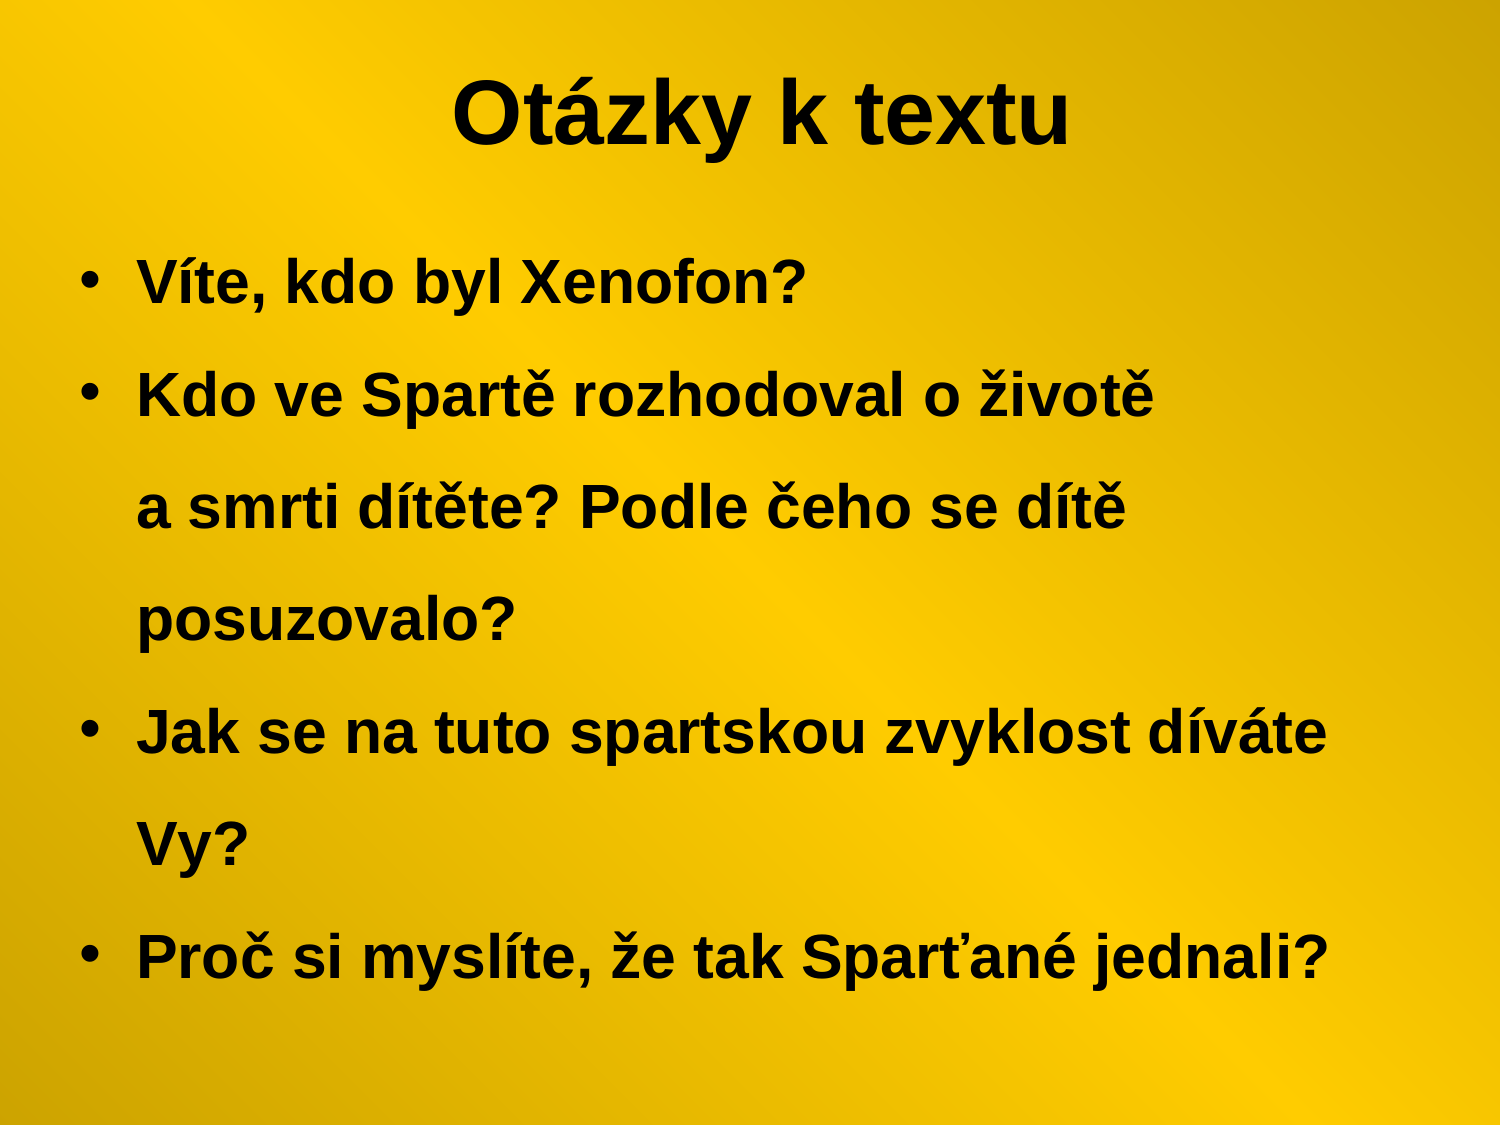

# Otázky k textu
Víte, kdo byl Xenofon?
Kdo ve Spartě rozhodoval o životě
	a smrti dítěte? Podle čeho se dítě posuzovalo?
Jak se na tuto spartskou zvyklost díváte Vy?
Proč si myslíte, že tak Sparťané jednali?